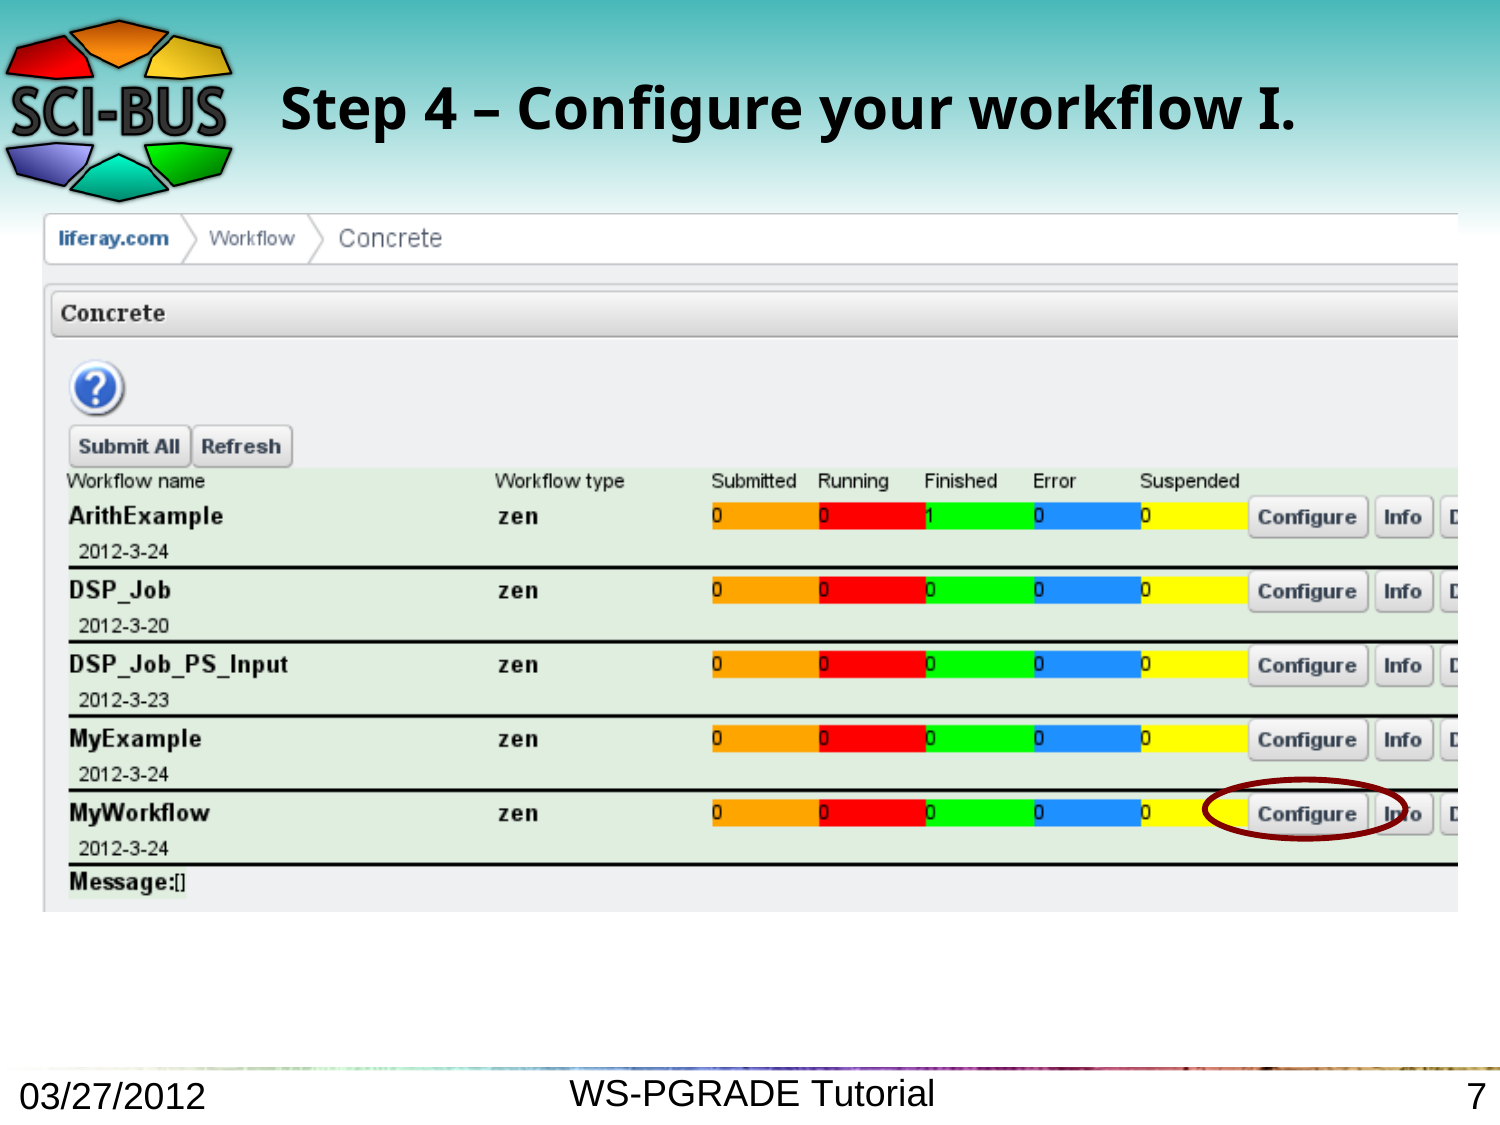

# Step 4 – Configure your workflow I.
Footer
5/29/2006
7